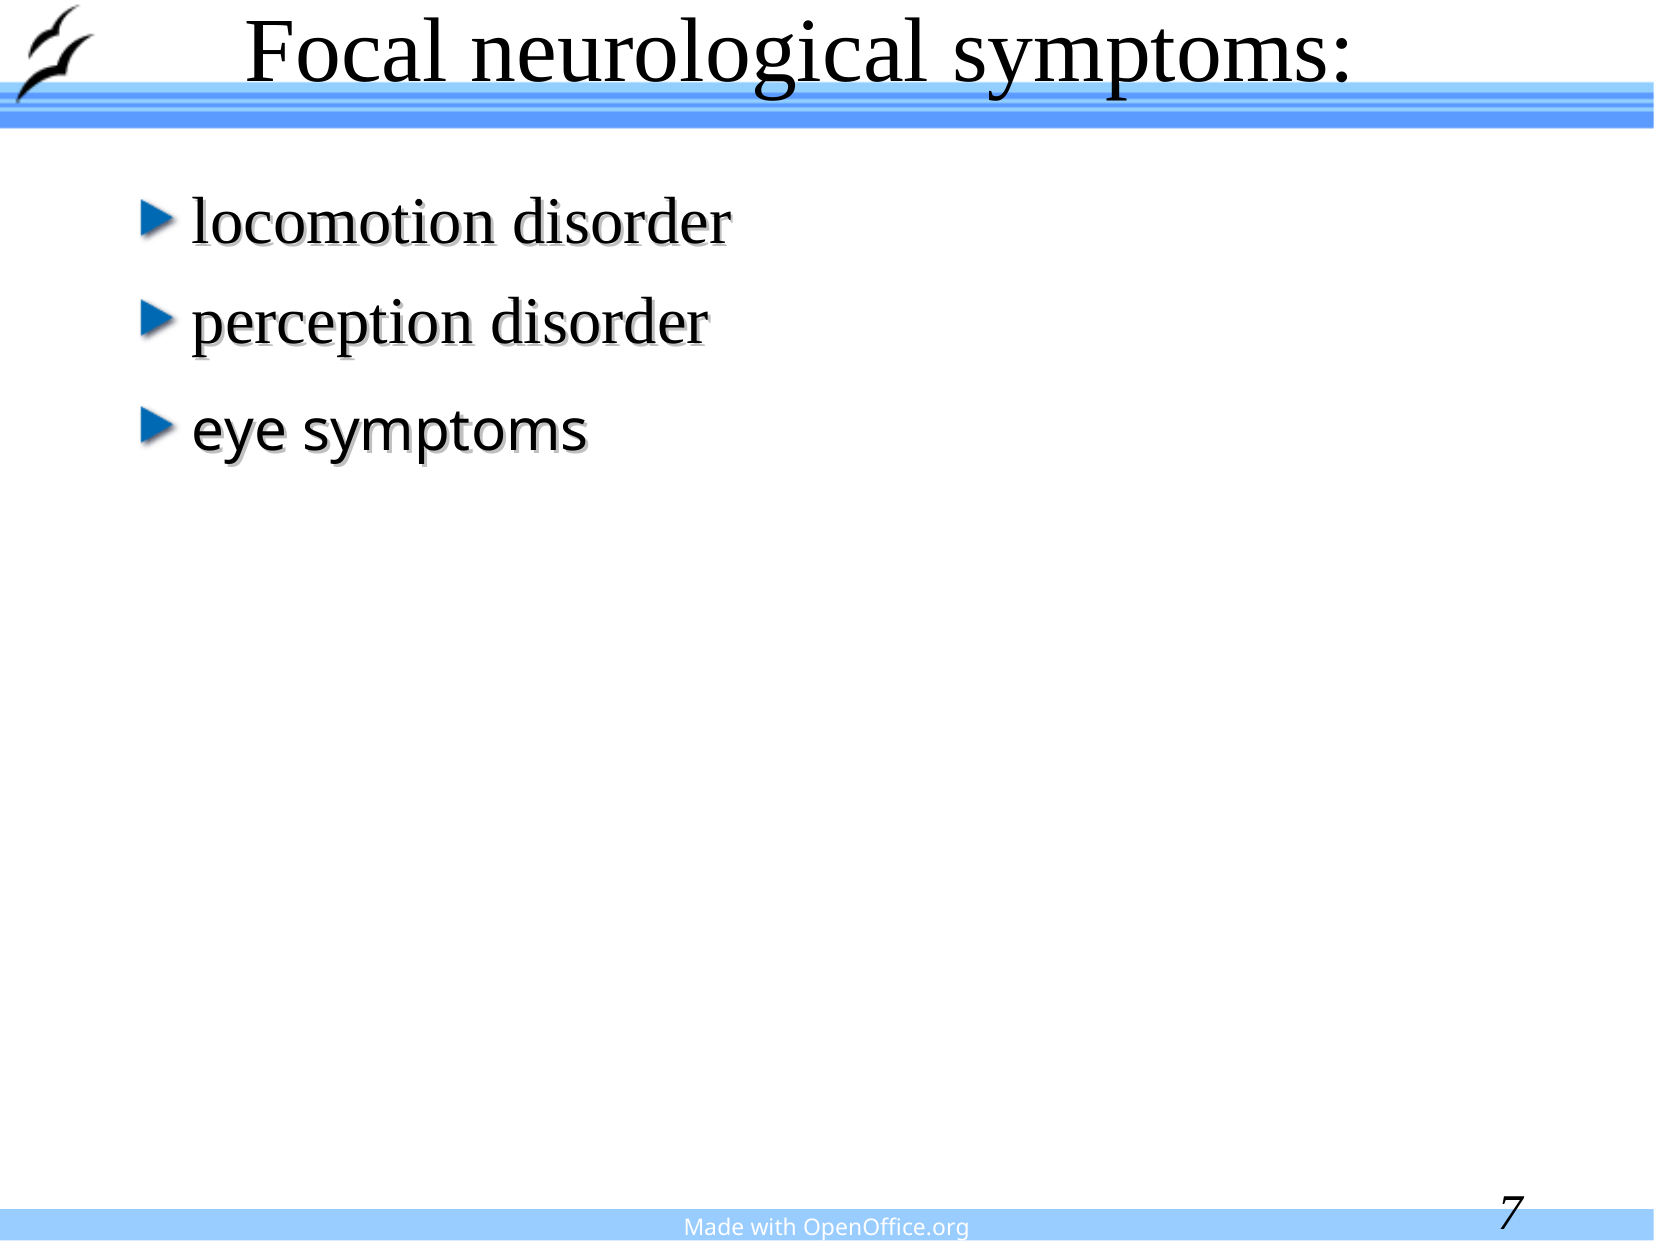

# Focal neurological symptoms:
locomotion disorder
perception disorder
eye symptoms